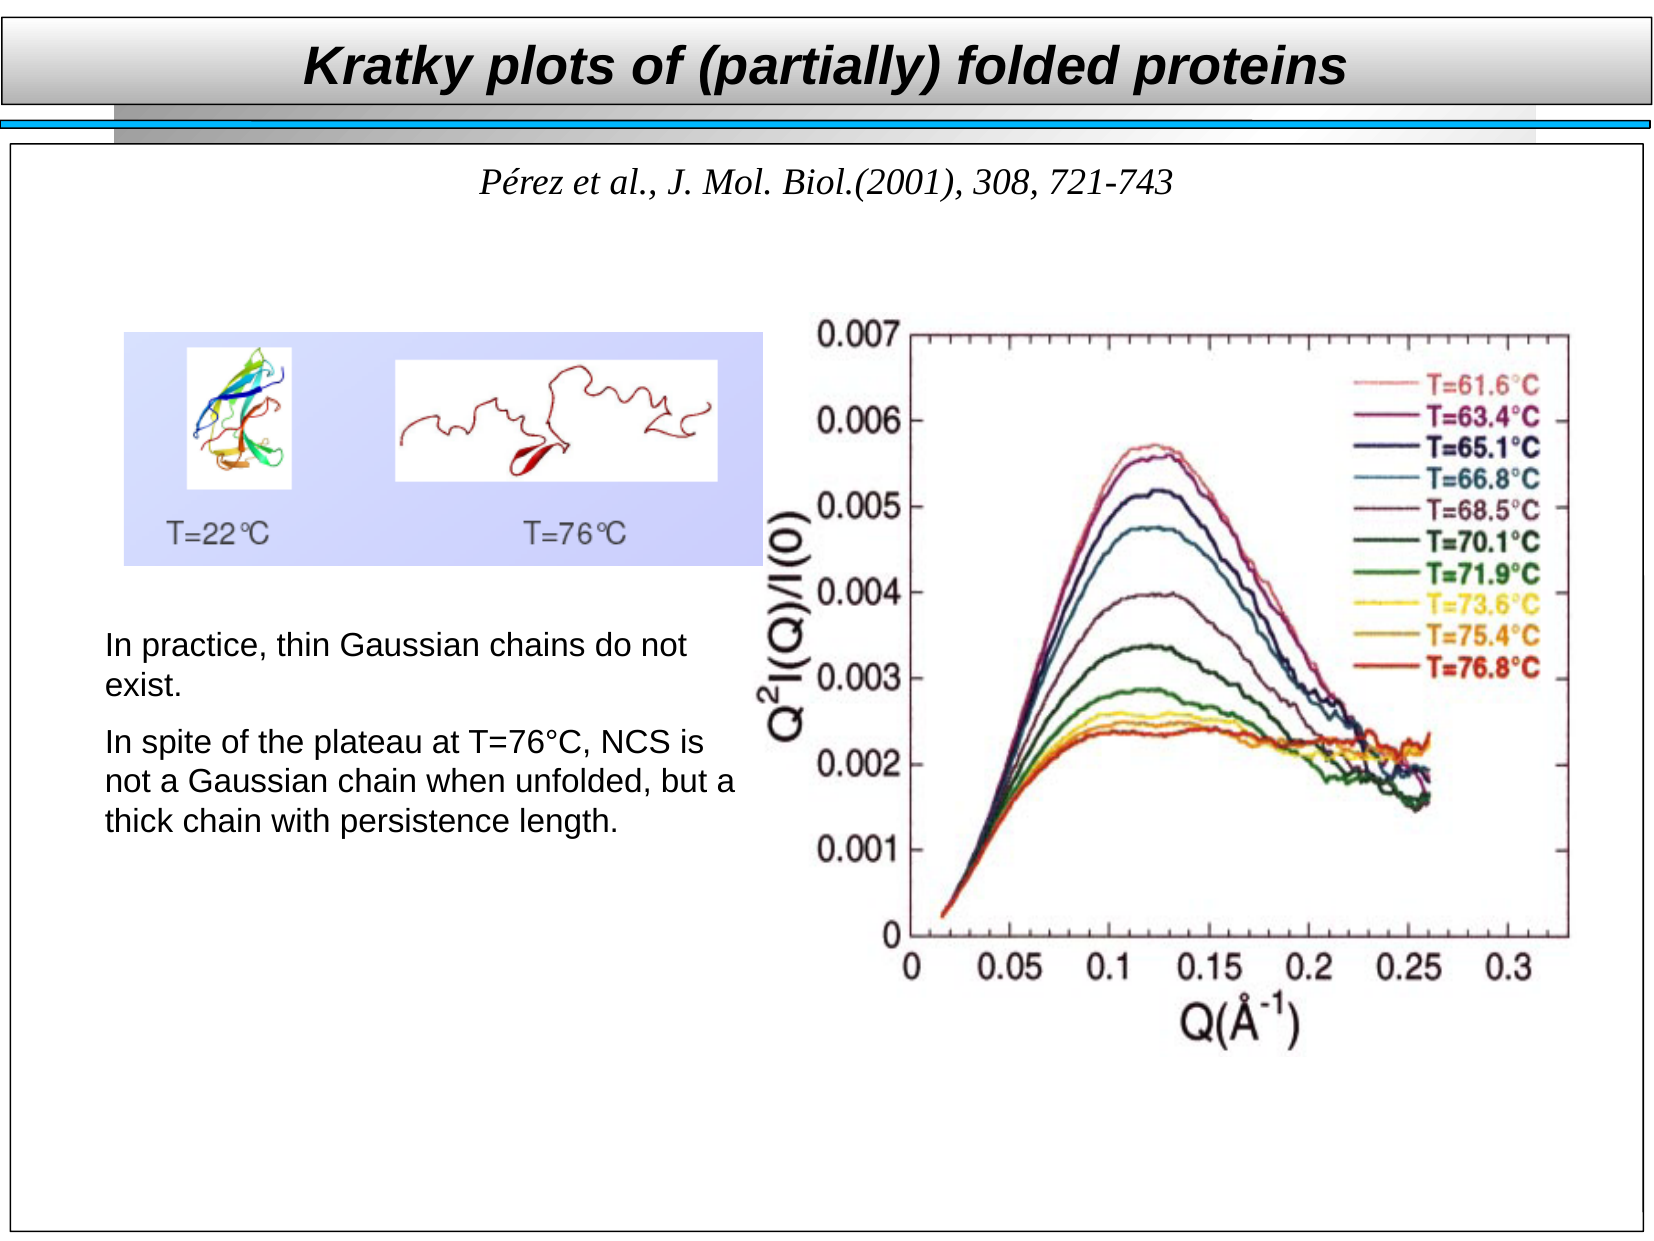

Kratky plots of (partially) folded proteins
Pérez et al., J. Mol. Biol.(2001), 308, 721-743
In practice, thin Gaussian chains do not exist.
In spite of the plateau at T=76°C, NCS is not a Gaussian chain when unfolded, but a thick chain with persistence length.